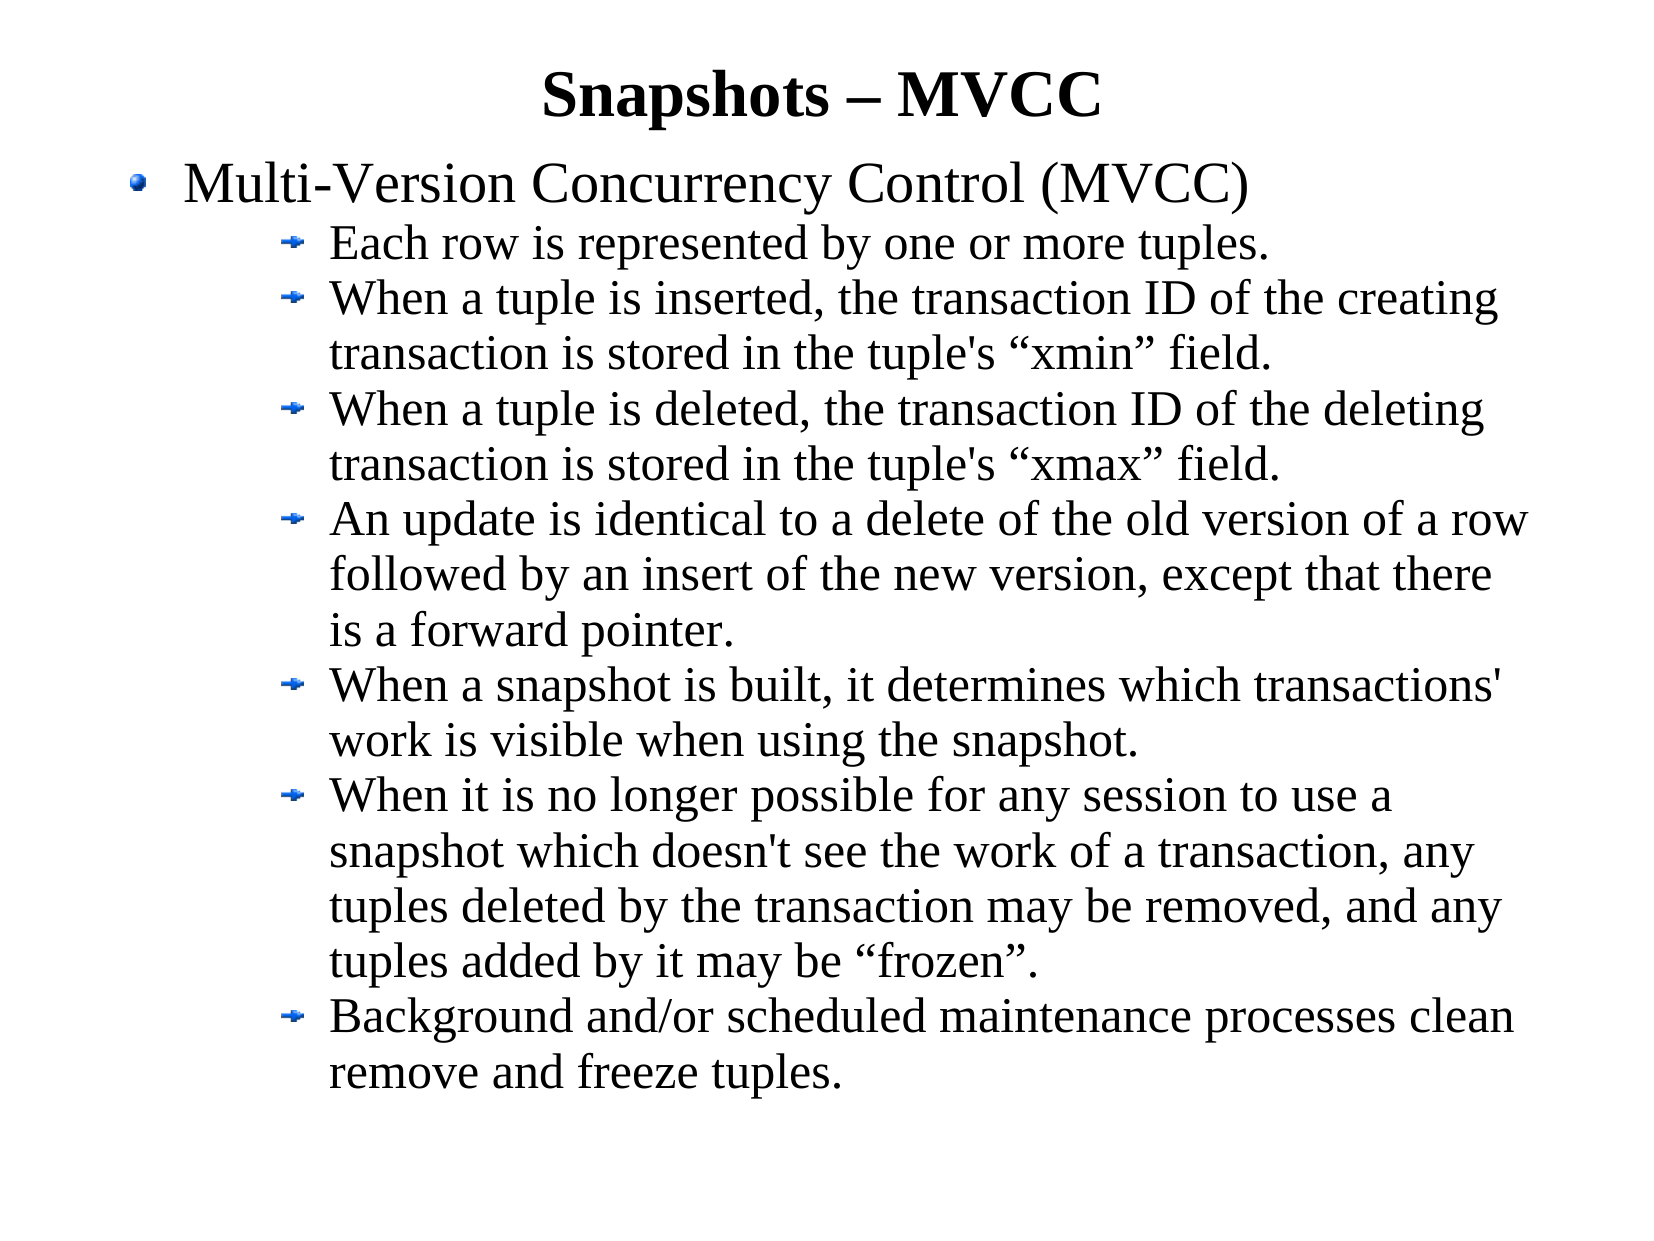

# Snapshots – MVCC
Multi-Version Concurrency Control (MVCC)
Each row is represented by one or more tuples.
When a tuple is inserted, the transaction ID of the creating transaction is stored in the tuple's “xmin” field.
When a tuple is deleted, the transaction ID of the deleting transaction is stored in the tuple's “xmax” field.
An update is identical to a delete of the old version of a row followed by an insert of the new version, except that there is a forward pointer.
When a snapshot is built, it determines which transactions' work is visible when using the snapshot.
When it is no longer possible for any session to use a snapshot which doesn't see the work of a transaction, any tuples deleted by the transaction may be removed, and any tuples added by it may be “frozen”.
Background and/or scheduled maintenance processes clean remove and freeze tuples.